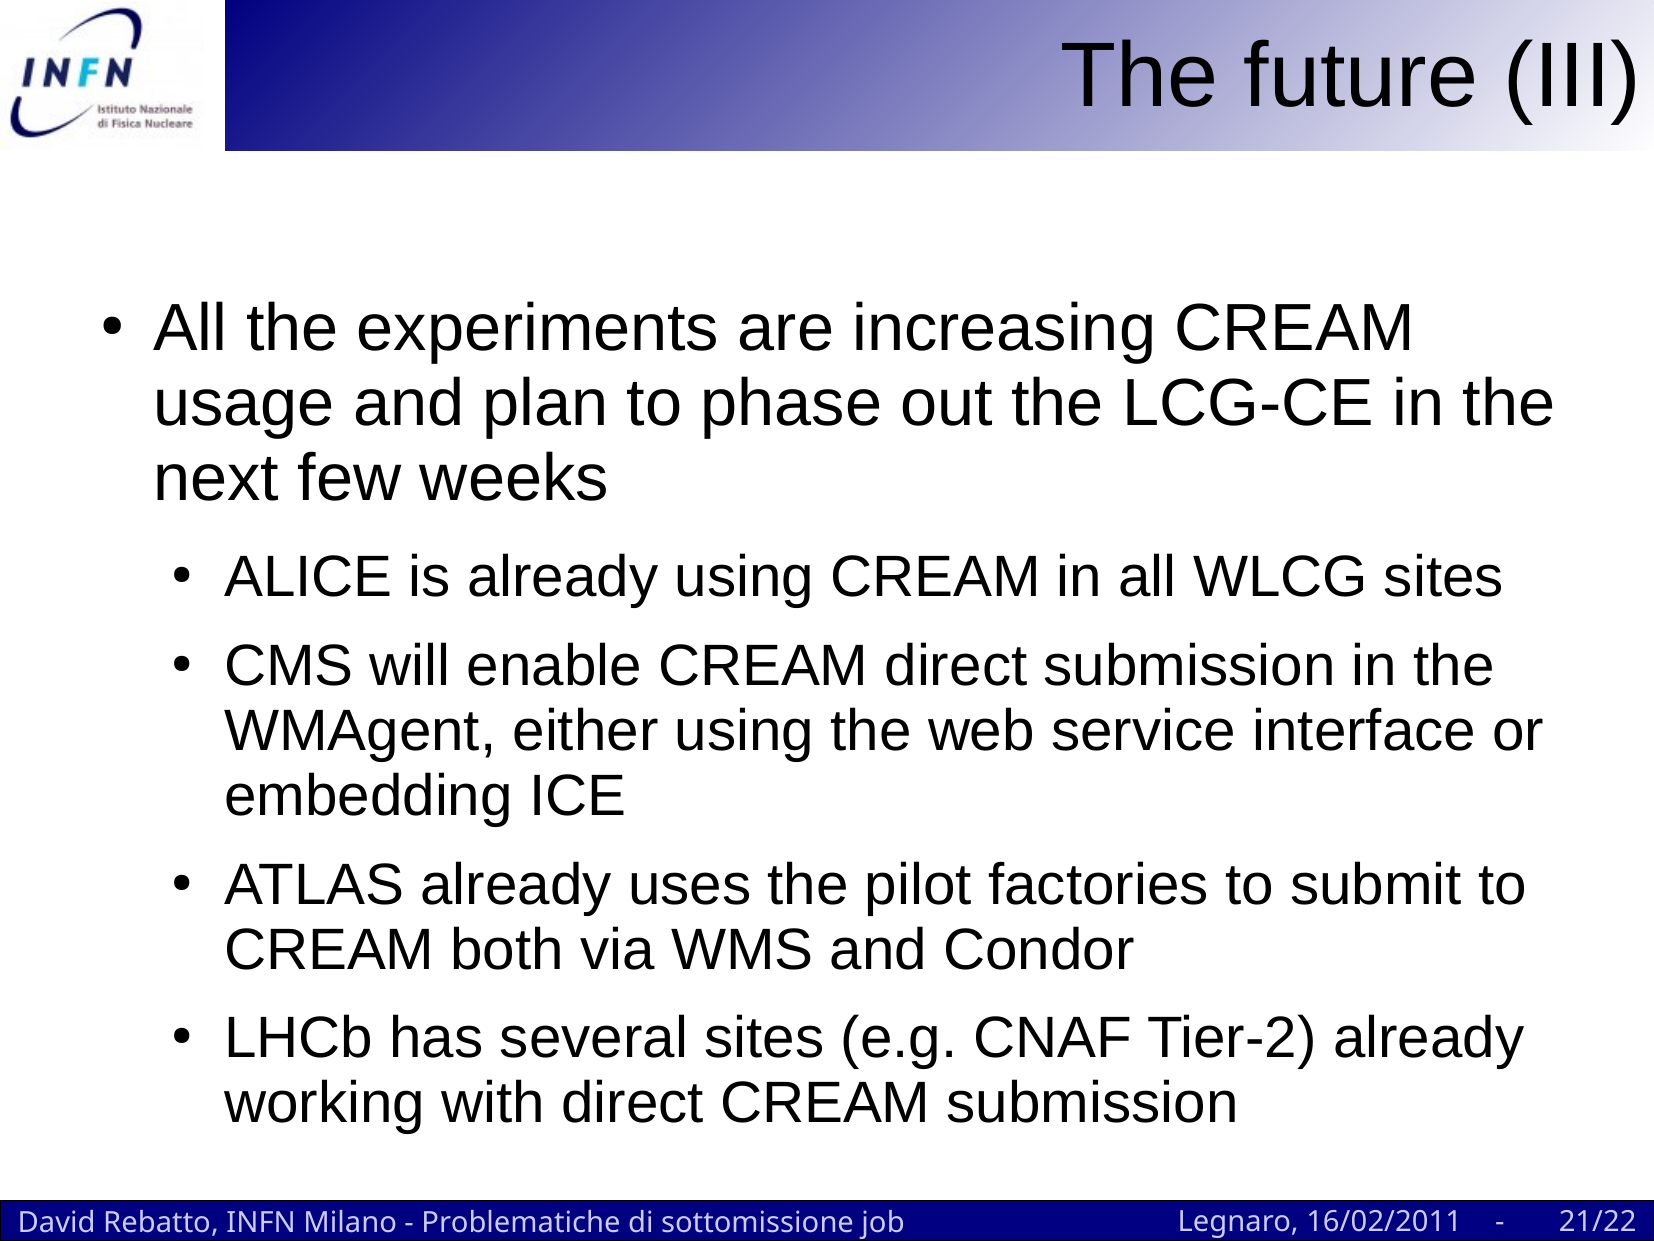

# The future (III)
All the experiments are increasing CREAM usage and plan to phase out the LCG-CE in the next few weeks
ALICE is already using CREAM in all WLCG sites
CMS will enable CREAM direct submission in the WMAgent, either using the web service interface or embedding ICE
ATLAS already uses the pilot factories to submit to CREAM both via WMS and Condor
LHCb has several sites (e.g. CNAF Tier-2) already working with direct CREAM submission
Legnaro, 16/02/2011
21
David Rebatto, INFN Milano - Problematiche di sottomissione job